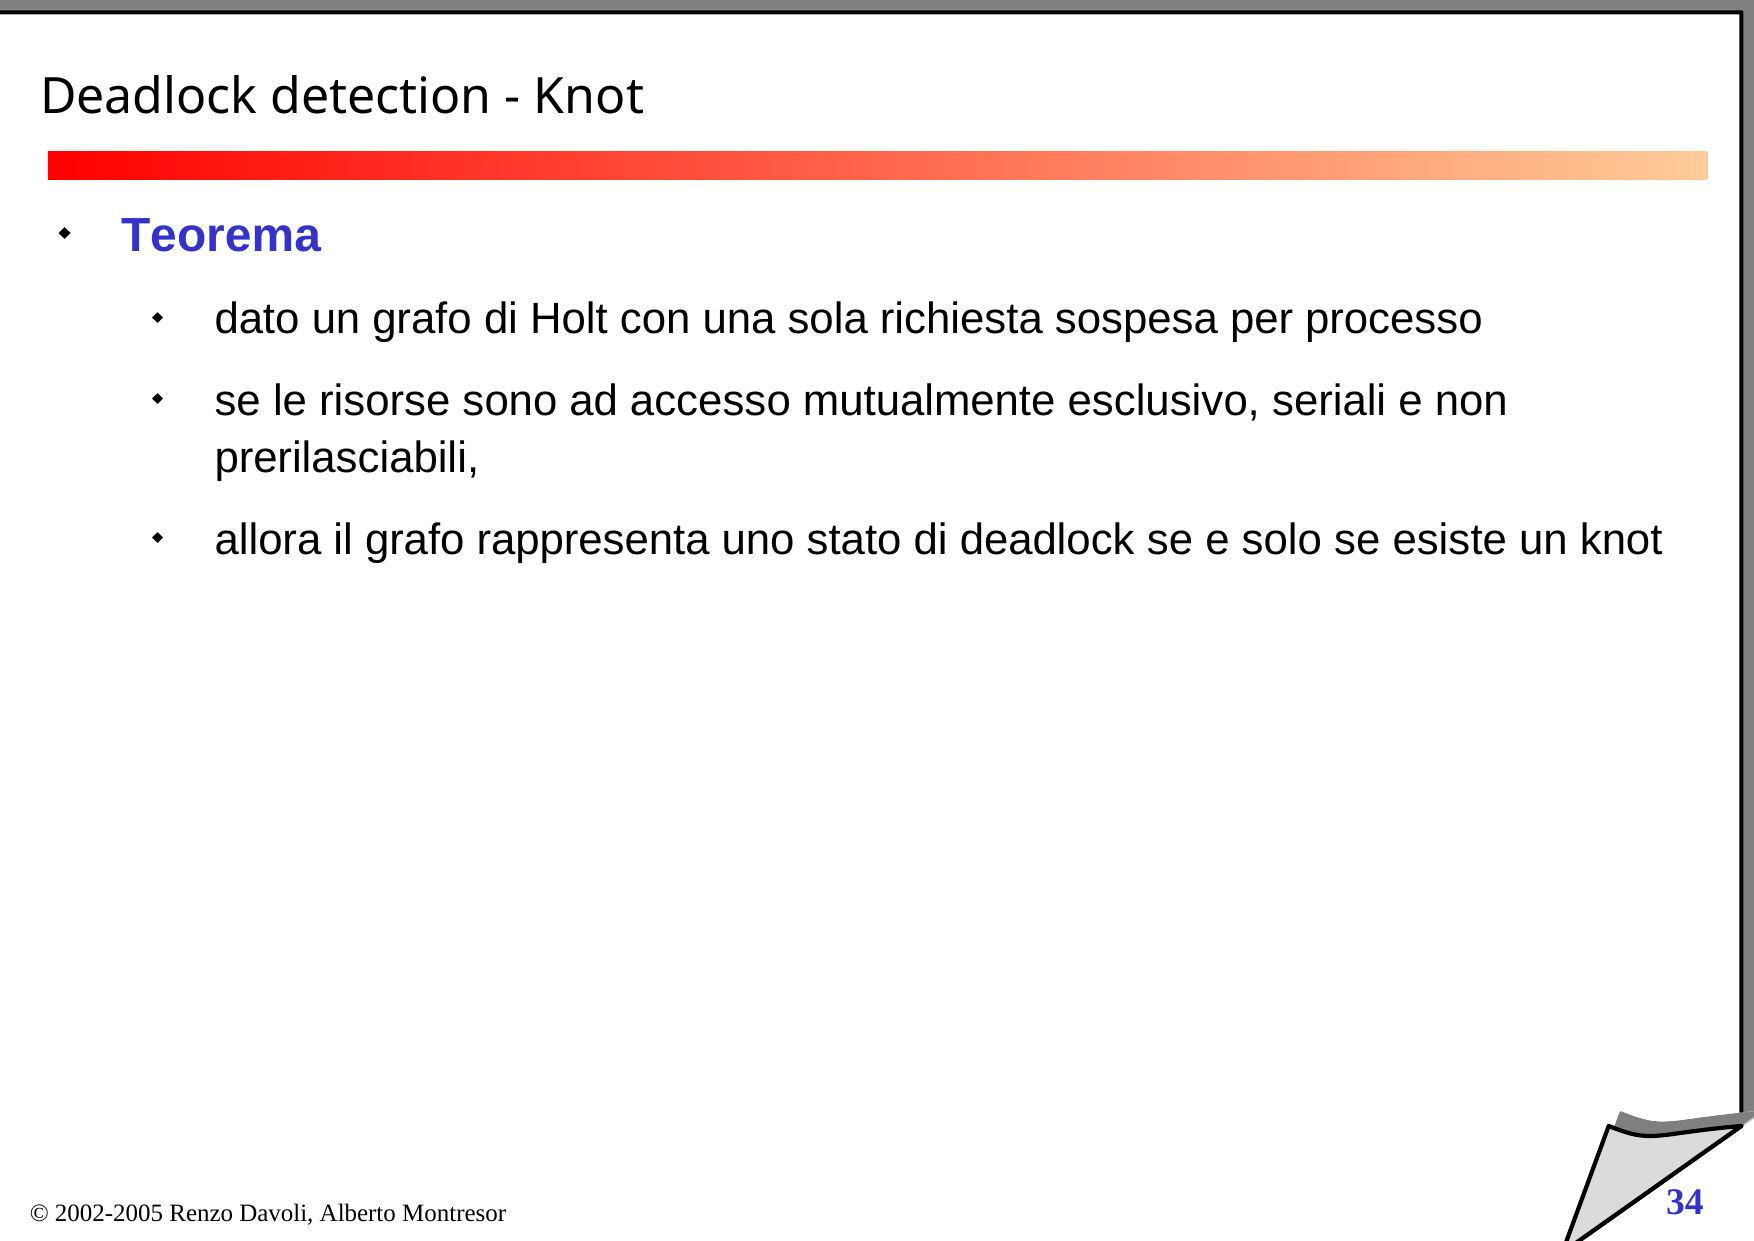

# Deadlock detection - Knot
Teorema
dato un grafo di Holt con una sola richiesta sospesa per processo
se le risorse sono ad accesso mutualmente esclusivo, seriali e non prerilasciabili,
allora il grafo rappresenta uno stato di deadlock se e solo se esiste un knot